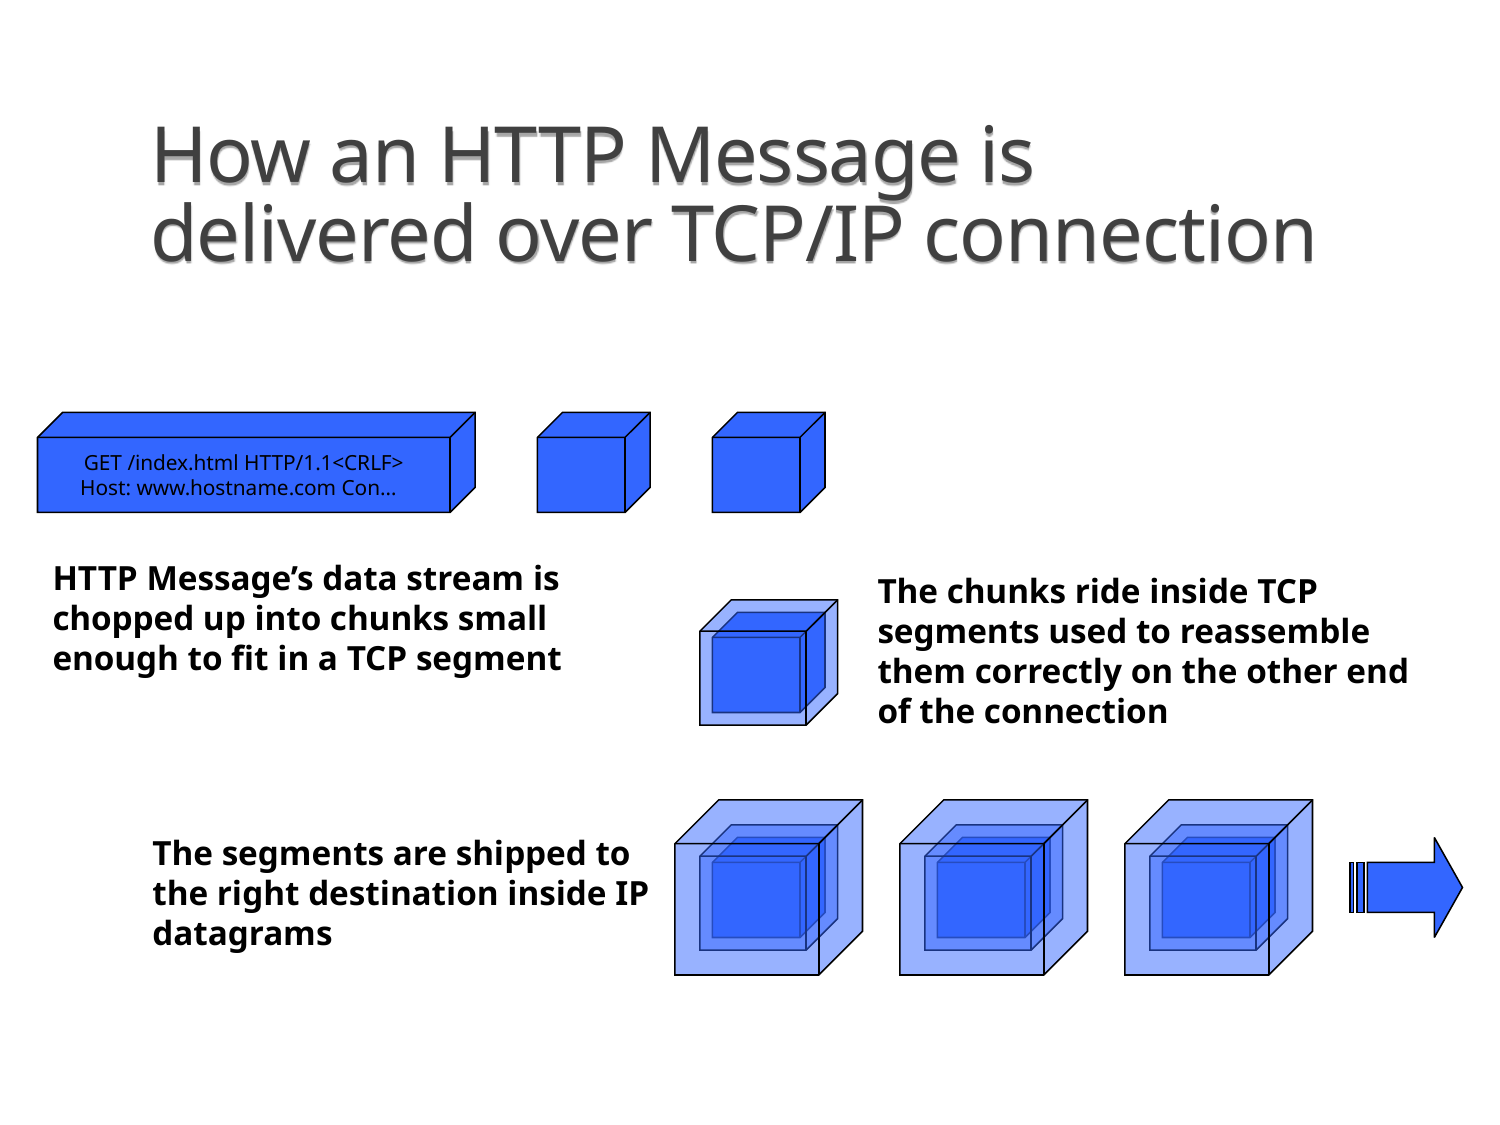

# How an HTTP Message is delivered over TCP/IP connection
GET /index.html HTTP/1.1<CRLF>
Host: www.hostname.com Con…
HTTP Message’s data stream is chopped up into chunks small enough to fit in a TCP segment
The chunks ride inside TCP segments used to reassemble them correctly on the other end of the connection
The segments are shipped to the right destination inside IP datagrams
Copyright © Ricci IEONG for UST training 2024
6